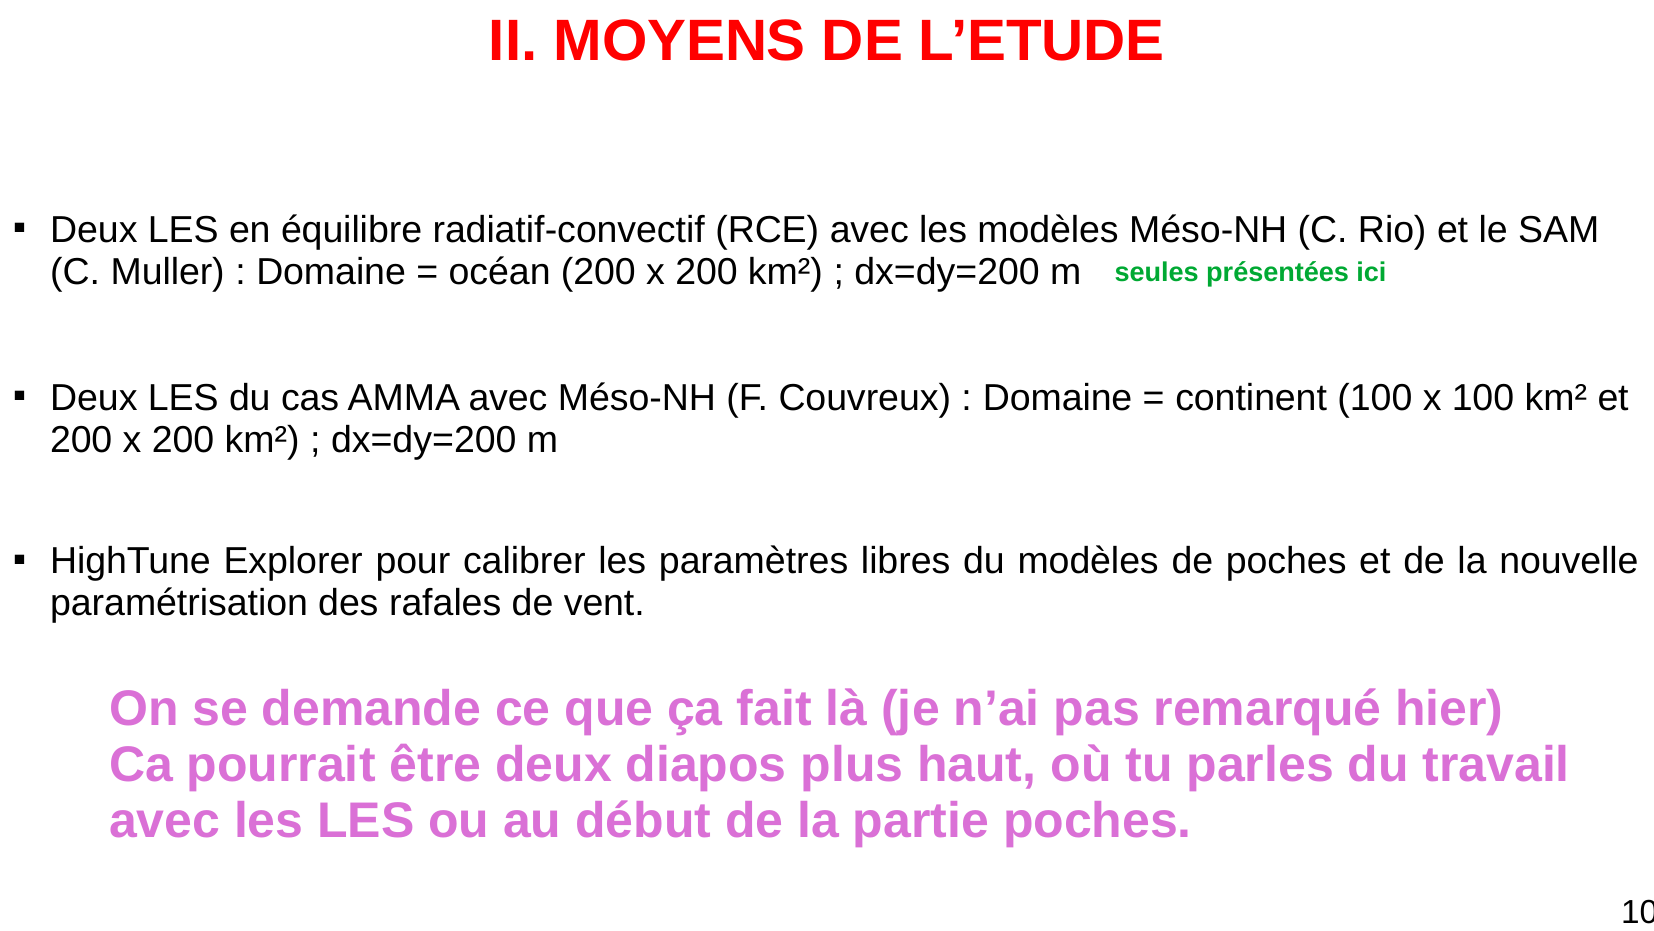

II. MOYENS DE L’ETUDE
Deux LES en équilibre radiatif-convectif (RCE) avec les modèles Méso-NH (C. Rio) et le SAM (C. Muller) : Domaine = océan (200 x 200 km²) ; dx=dy=200 m
Deux LES du cas AMMA avec Méso-NH (F. Couvreux) : Domaine = continent (100 x 100 km² et 200 x 200 km²) ; dx=dy=200 m
seules présentées ici
HighTune Explorer pour calibrer les paramètres libres du modèles de poches et de la nouvelle paramétrisation des rafales de vent.
On se demande ce que ça fait là (je n’ai pas remarqué hier)
Ca pourrait être deux diapos plus haut, où tu parles du travail
avec les LES ou au début de la partie poches.
10